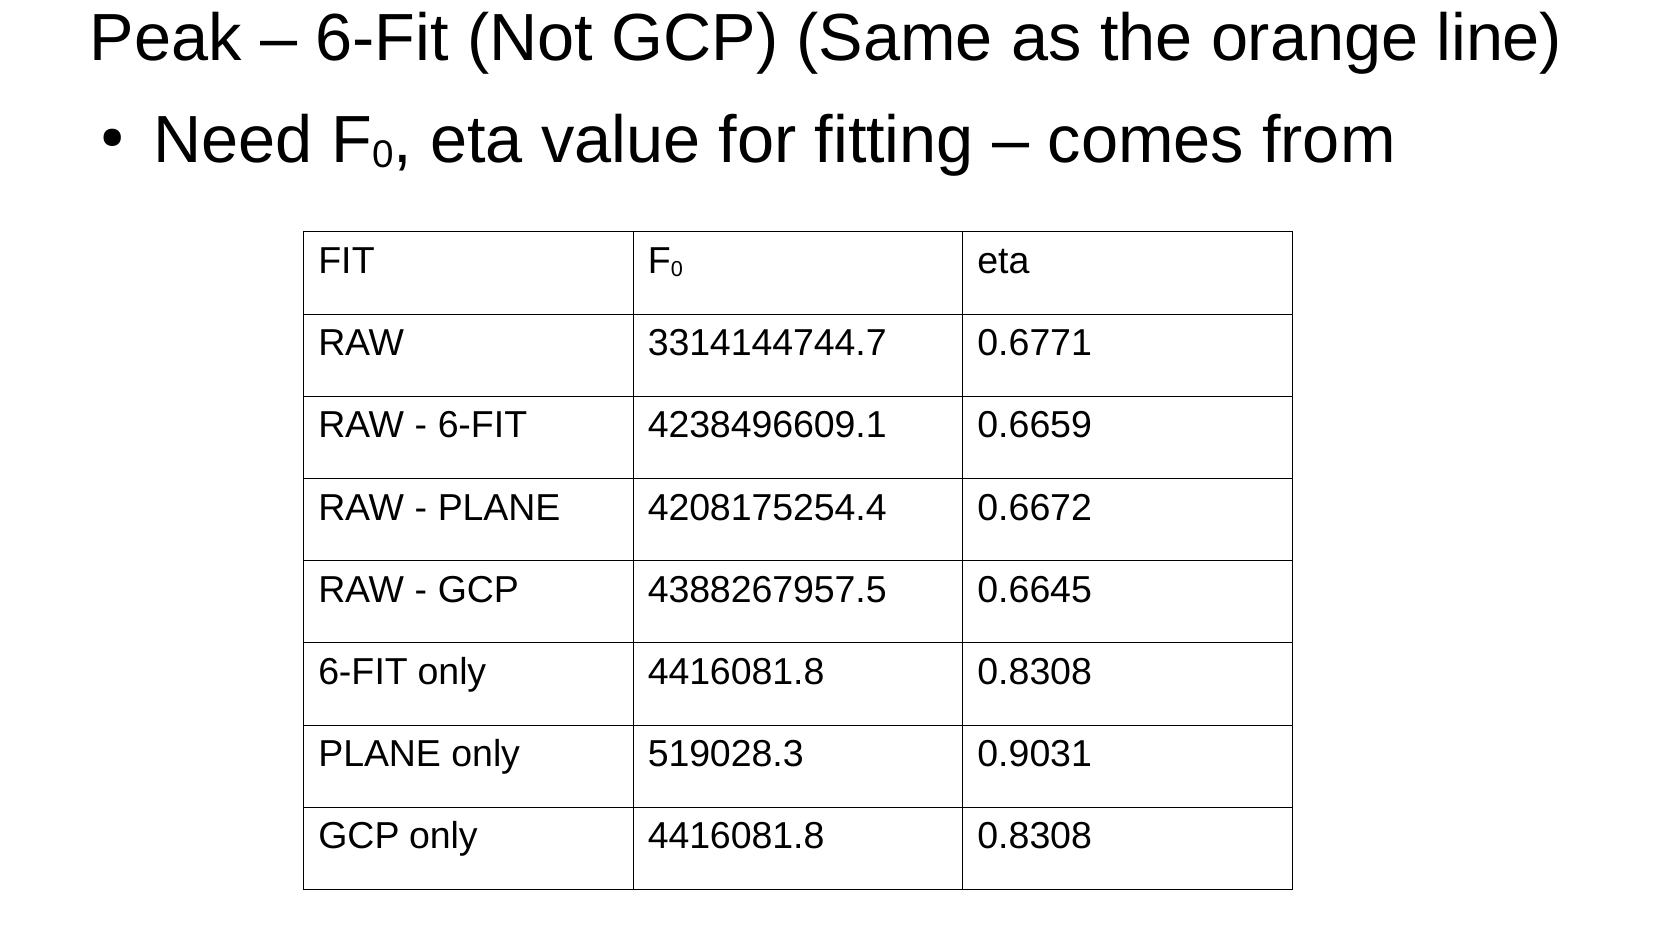

# Peak – 6-Fit (Not GCP) (Same as the orange line)
Need F0, eta value for fitting – comes from
| FIT | F0 | eta |
| --- | --- | --- |
| RAW | 3314144744.7 | 0.6771 |
| RAW - 6-FIT | 4238496609.1 | 0.6659 |
| RAW - PLANE | 4208175254.4 | 0.6672 |
| RAW - GCP | 4388267957.5 | 0.6645 |
| 6-FIT only | 4416081.8 | 0.8308 |
| PLANE only | 519028.3 | 0.9031 |
| GCP only | 4416081.8 | 0.8308 |